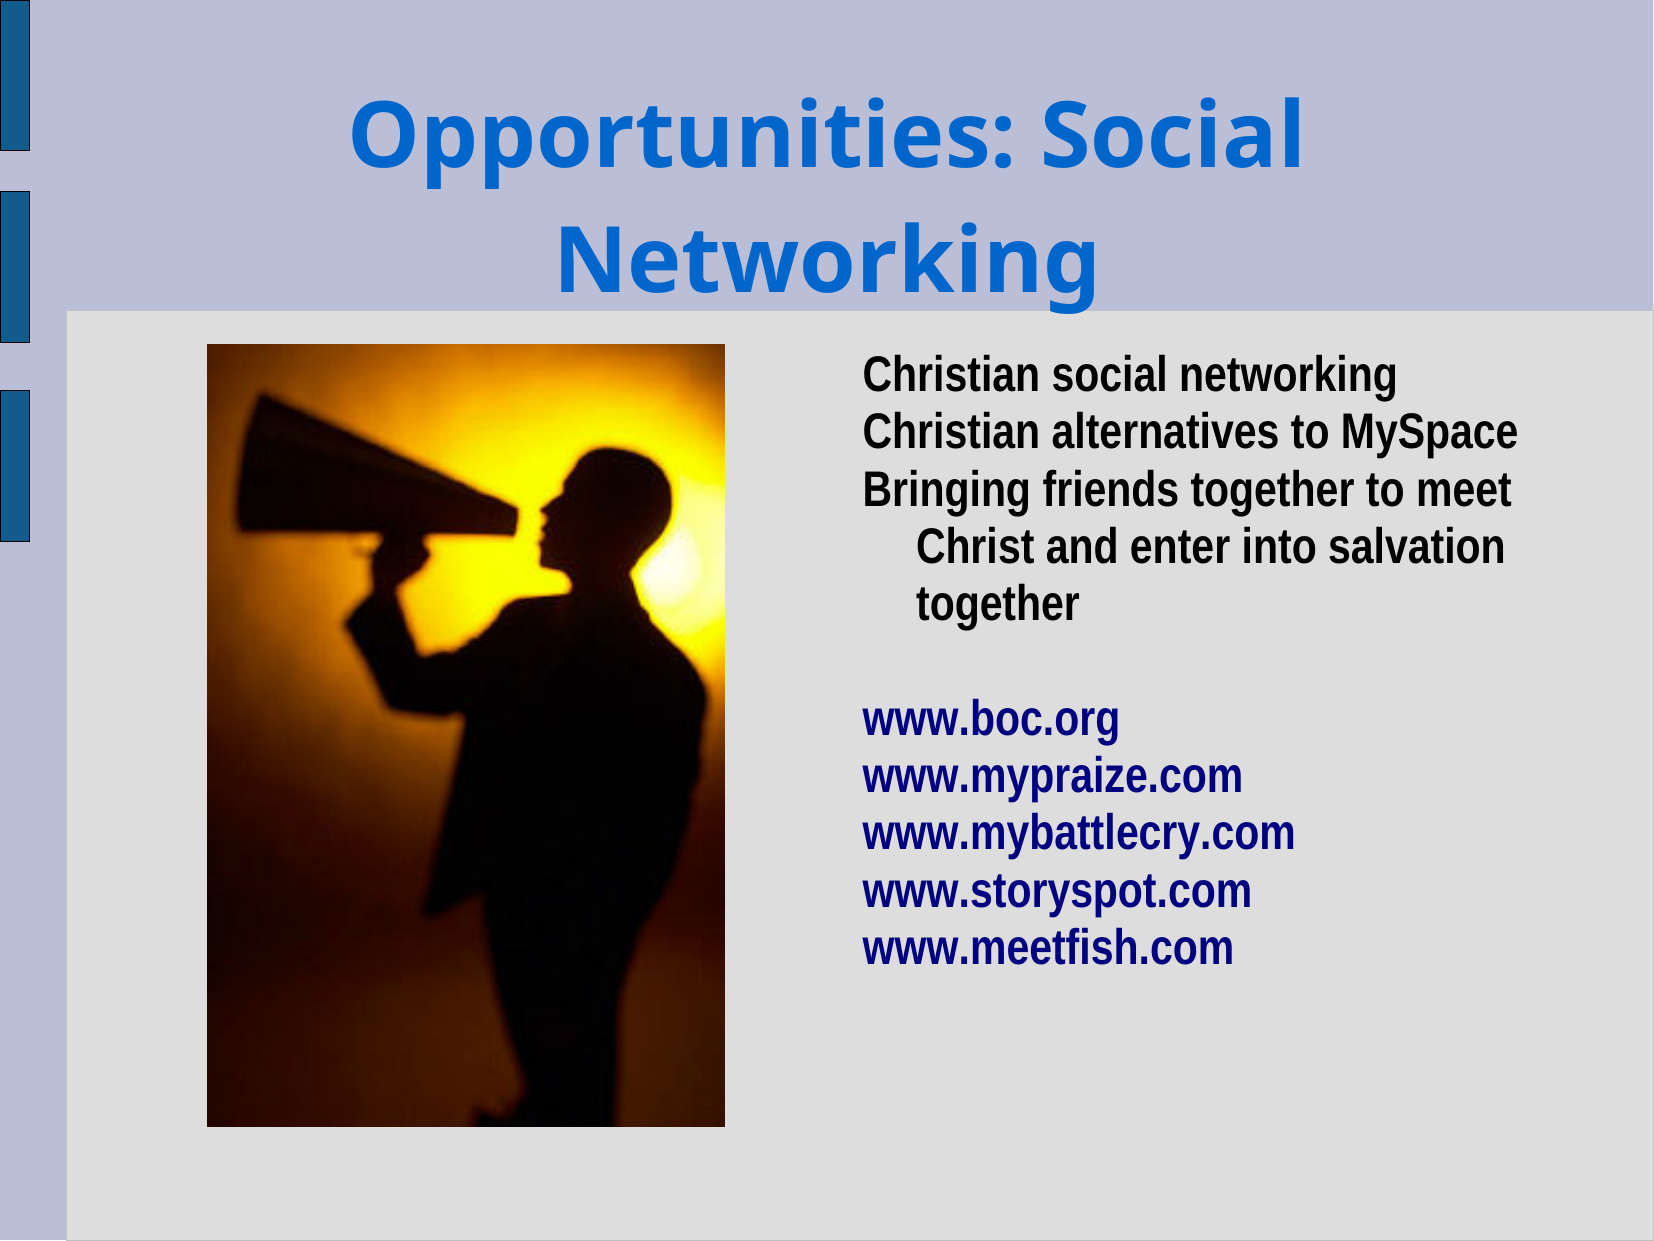

# Opportunities: Social Networking
Christian social networking
Christian alternatives to MySpace
Bringing friends together to meet Christ and enter into salvation together
www.boc.org
www.mypraize.com
www.mybattlecry.com
www.storyspot.com
www.meetfish.com